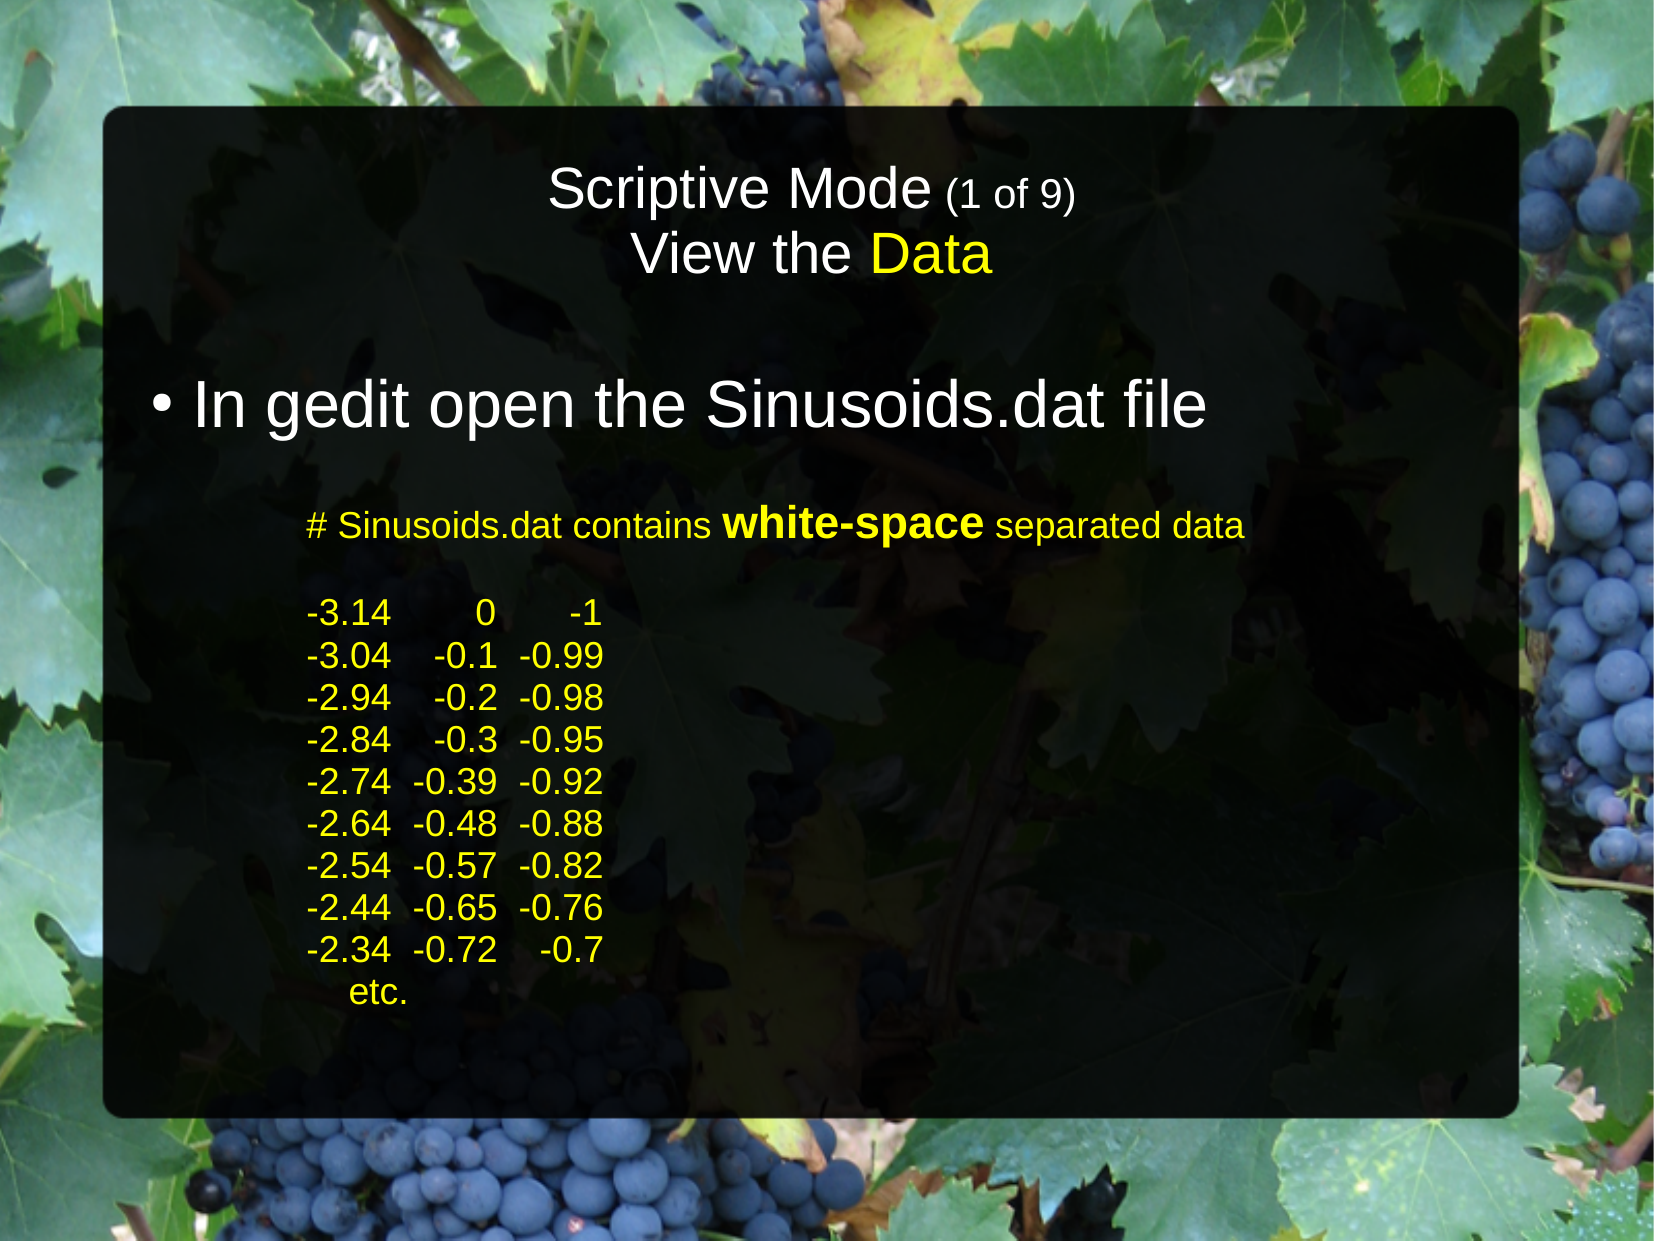

# Scriptive Mode (1 of 9) View the Data
 In gedit open the Sinusoids.dat file
# Sinusoids.dat contains white-space separated data
﻿-3.14 0 -1
-3.04 -0.1 -0.99
-2.94 -0.2 -0.98
-2.84 -0.3 -0.95
-2.74 -0.39 -0.92
-2.64 -0.48 -0.88
-2.54 -0.57 -0.82
-2.44 -0.65 -0.76
-2.34 -0.72 -0.7
 etc.